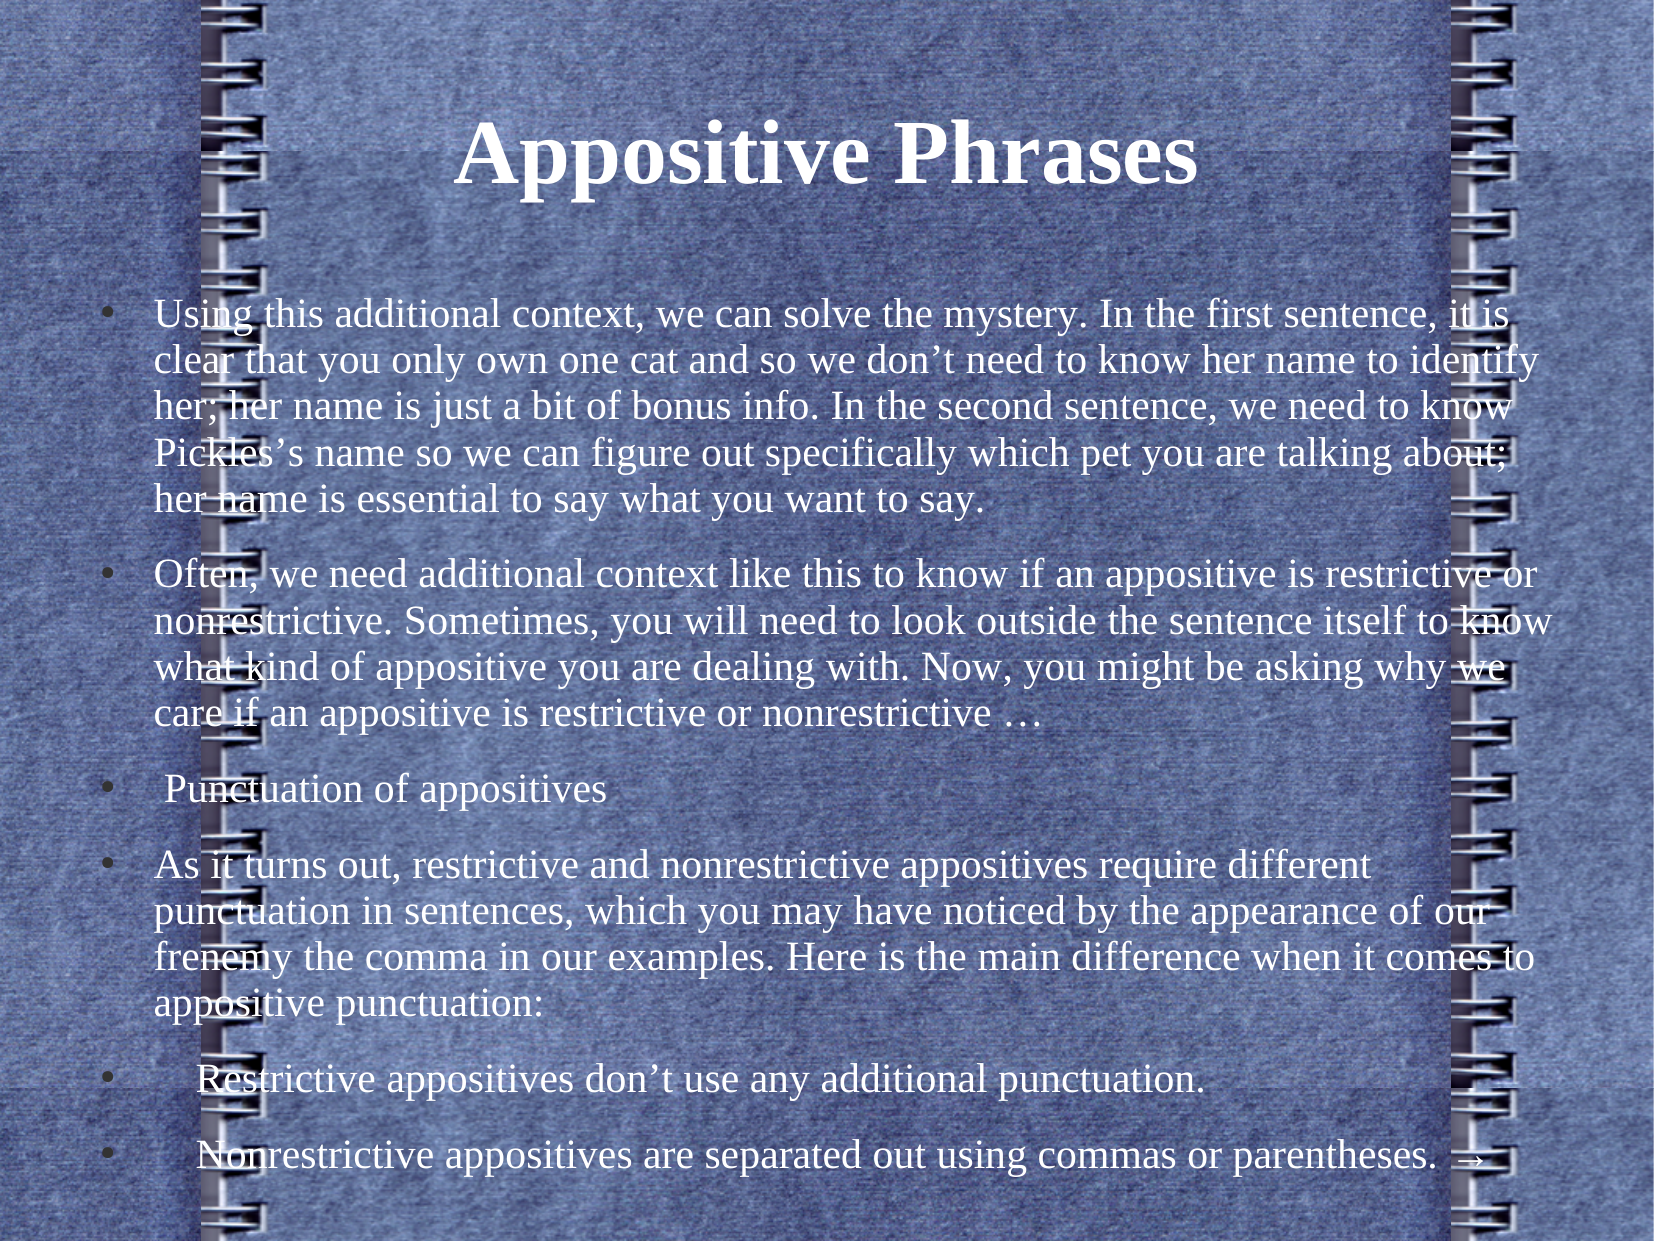

# Appositive Phrases
Using this additional context, we can solve the mystery. In the first sentence, it is clear that you only own one cat and so we don’t need to know her name to identify her; her name is just a bit of bonus info. In the second sentence, we need to know Pickles’s name so we can figure out specifically which pet you are talking about; her name is essential to say what you want to say.
Often, we need additional context like this to know if an appositive is restrictive or nonrestrictive. Sometimes, you will need to look outside the sentence itself to know what kind of appositive you are dealing with. Now, you might be asking why we care if an appositive is restrictive or nonrestrictive …
 Punctuation of appositives
As it turns out, restrictive and nonrestrictive appositives require different punctuation in sentences, which you may have noticed by the appearance of our frenemy the comma in our examples. Here is the main difference when it comes to appositive punctuation:
 Restrictive appositives don’t use any additional punctuation.
 Nonrestrictive appositives are separated out using commas or parentheses. →